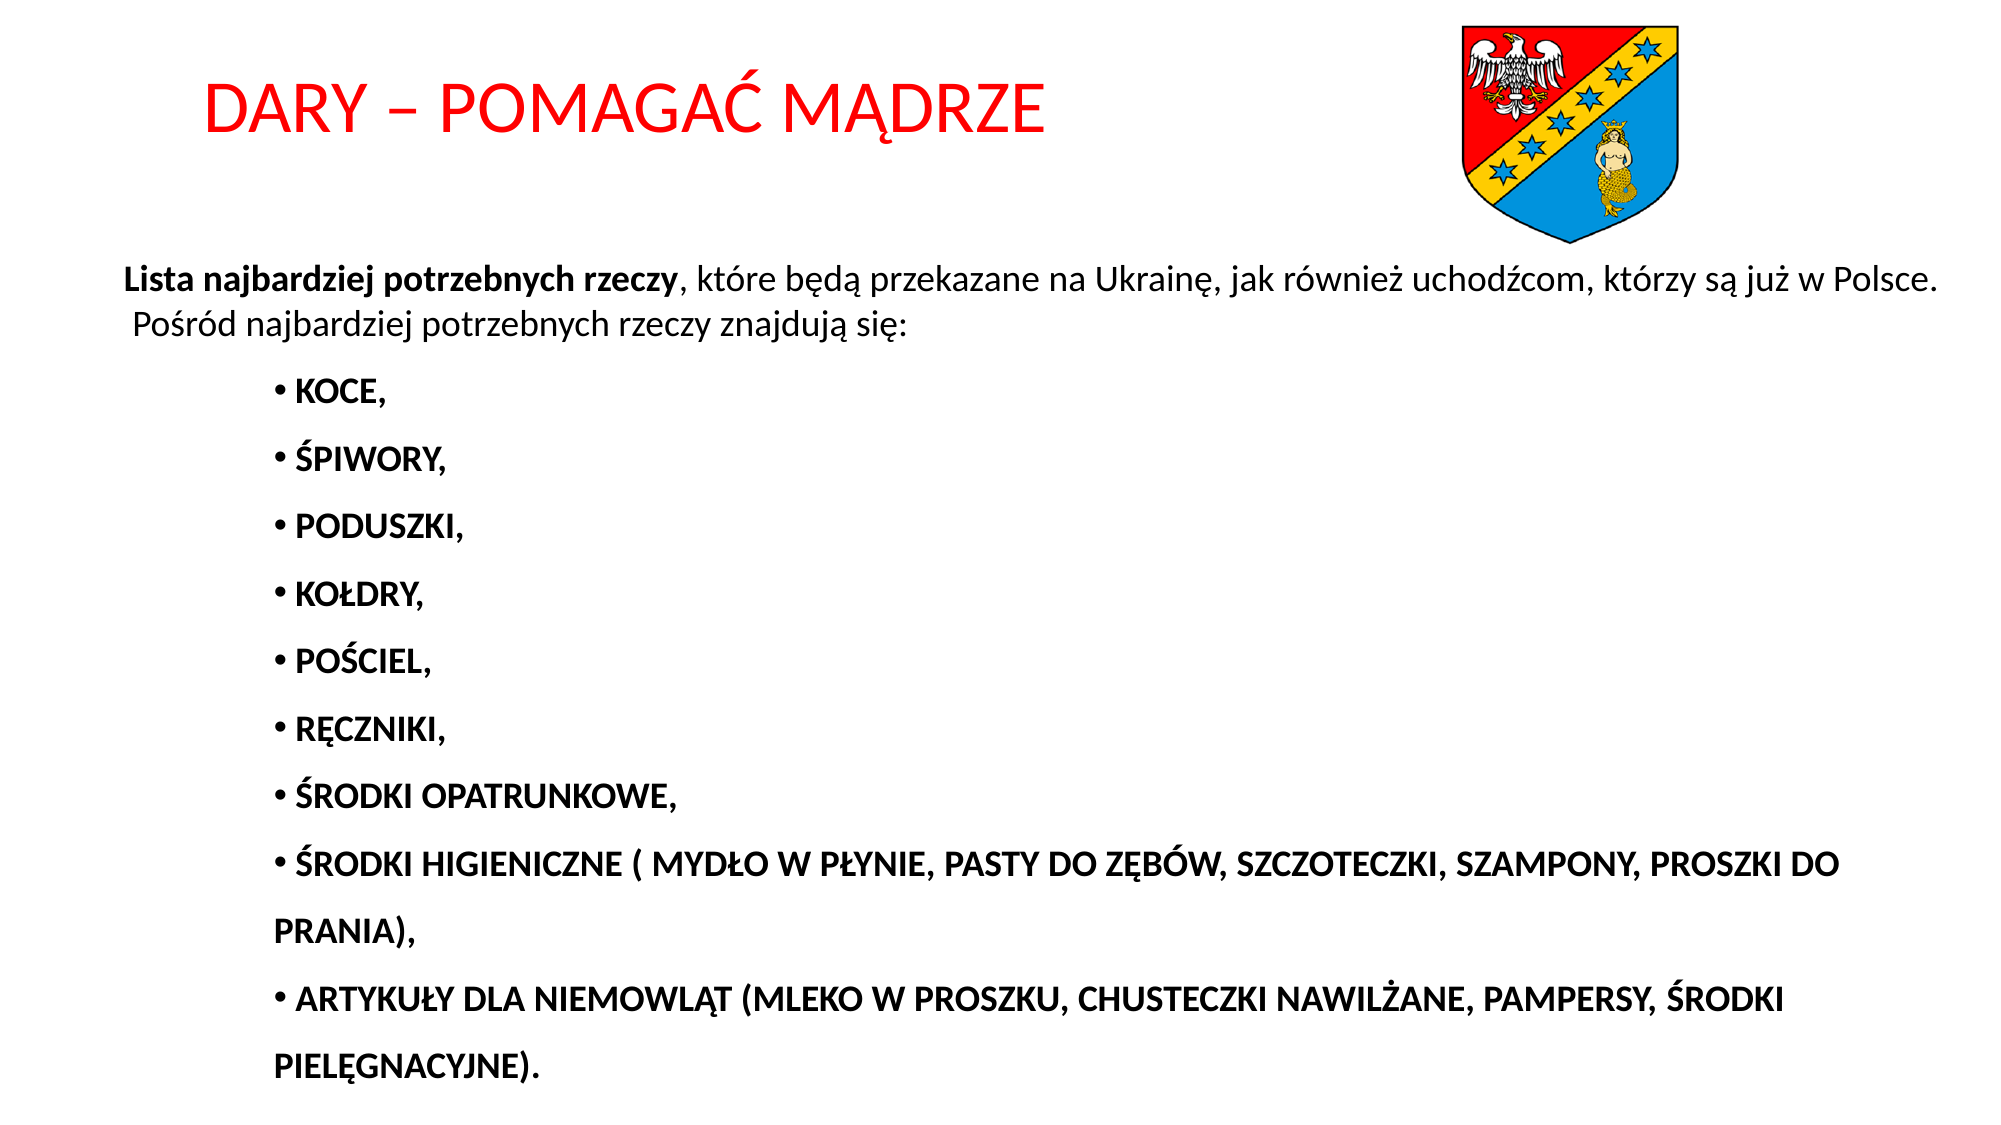

DARY – POMAGAĆ MĄDRZE
Lista najbardziej potrzebnych rzeczy, które będą przekazane na Ukrainę, jak również uchodźcom, którzy są już w Polsce.  Pośród najbardziej potrzebnych rzeczy znajdują się:
 koce,
 śpiwory,
 poduszki,
 kołdry,
 pościel,
 ręczniki,
 środki opatrunkowe,
 środki higieniczne ( mydło w płynie, pasty do zębów, szczoteczki, szampony, proszki do prania),
 artykuły dla niemowląt (mleko w proszku, chusteczki nawilżane, pampersy, środki pielęgnacyjne).